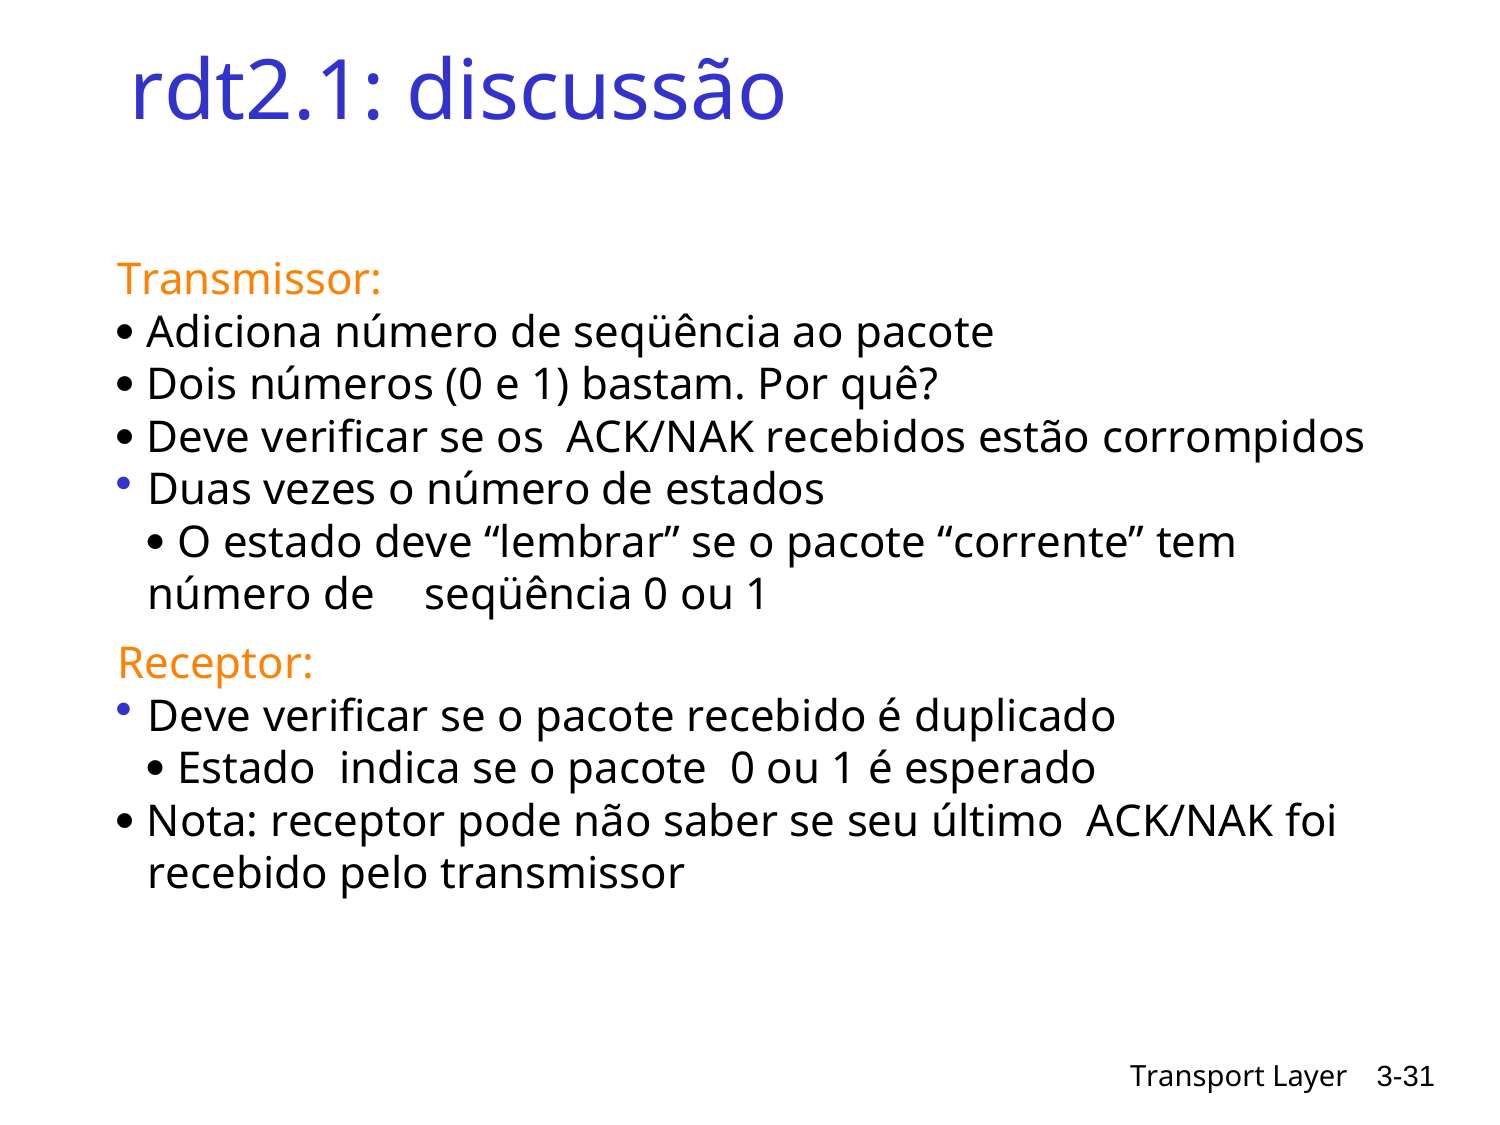

rdt2.1: discussão
# Transmissor:
 Adiciona número de seqüência ao pacote
 Dois números (0 e 1) bastam. Por quê?
 Deve verificar se os ACK/NAK recebidos estão corrompidos
Duas vezes o número de estados
	 O estado deve “lembrar” se o pacote “corrente” tem número de 	seqüência 0 ou 1
Receptor:
Deve verificar se o pacote recebido é duplicado
	 Estado indica se o pacote 0 ou 1 é esperado
 Nota: receptor pode não saber se seu último ACK/NAK foi recebido pelo transmissor
Transport Layer